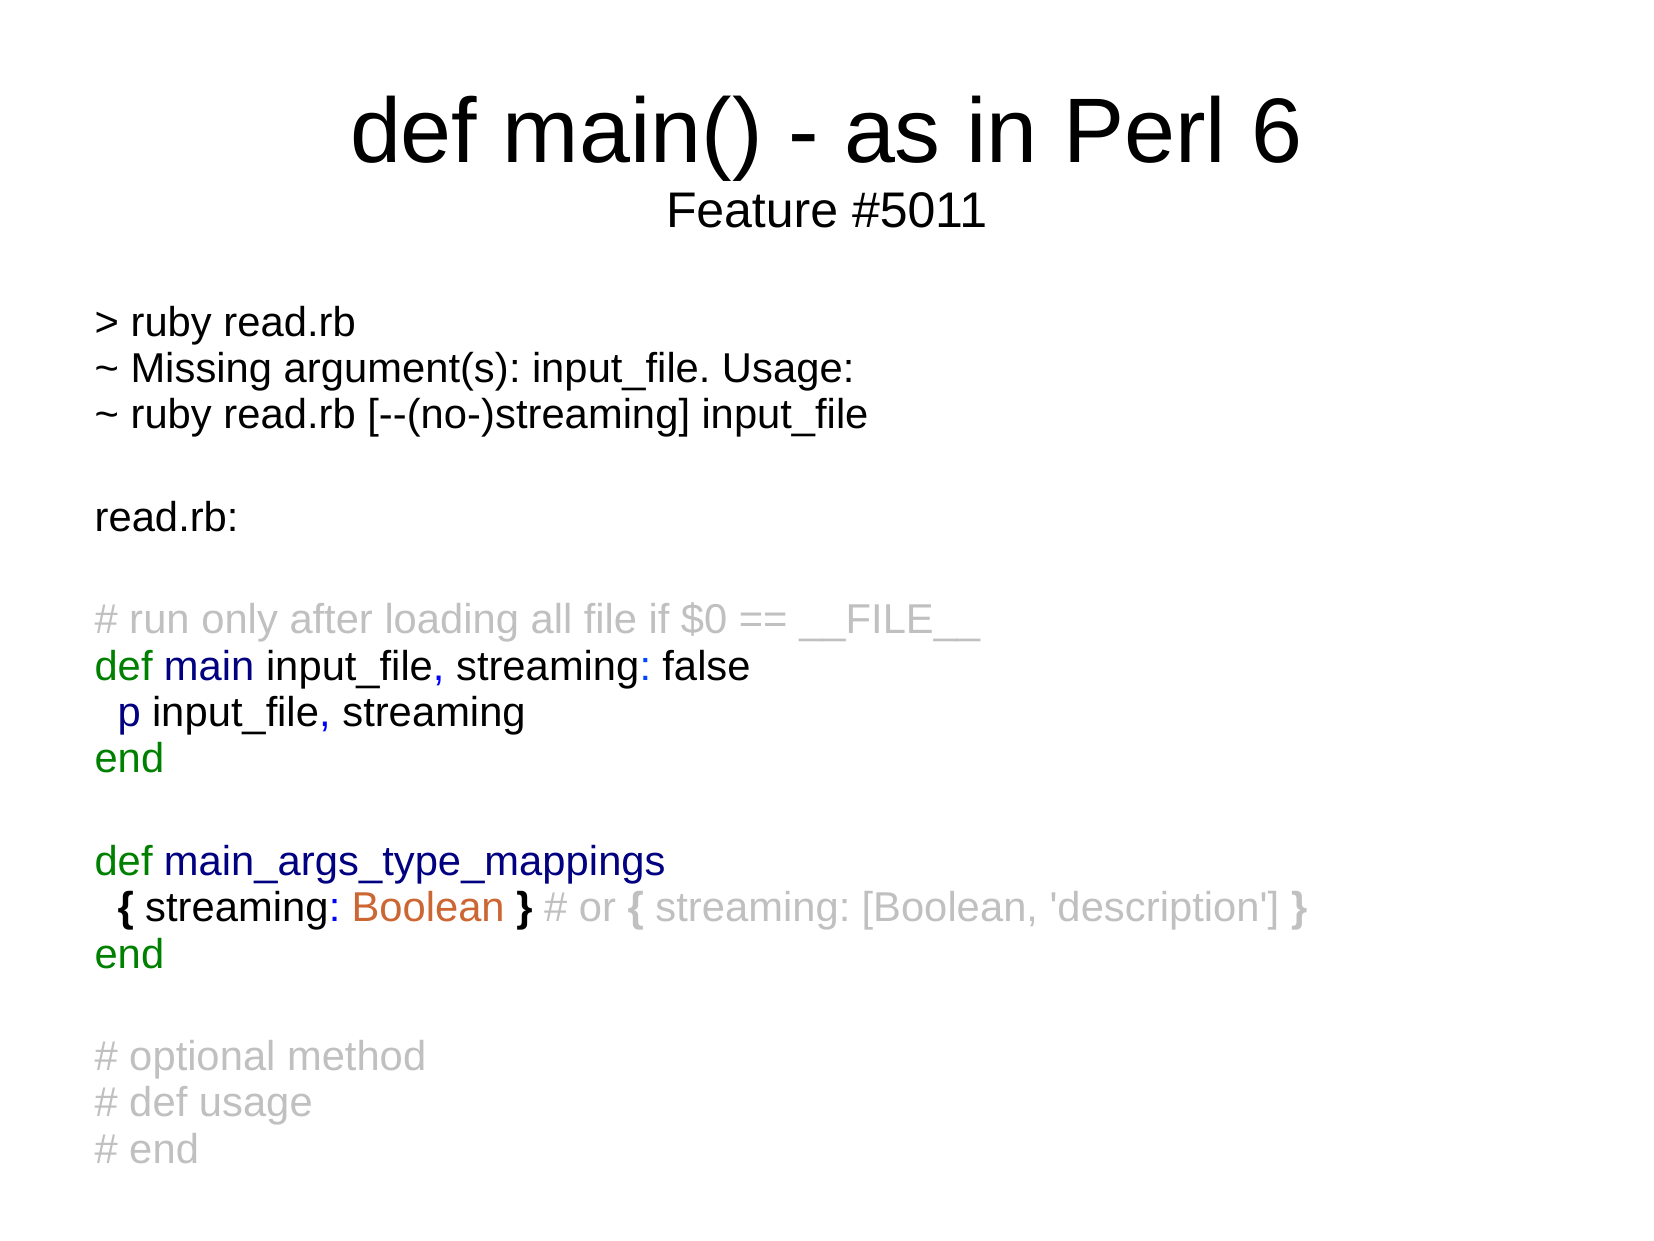

# def main() - as in Perl 6 Feature #5011
> ruby read.rb
~ Missing argument(s): input_file. Usage:
~ ruby read.rb [--(no-)streaming] input_file
read.rb:
# run only after loading all file if $0 == __FILE__
def main input_file, streaming: false
 p input_file, streaming
end
def main_args_type_mappings
 { streaming: Boolean } # or { streaming: [Boolean, 'description'] }
end
# optional method
# def usage
# end